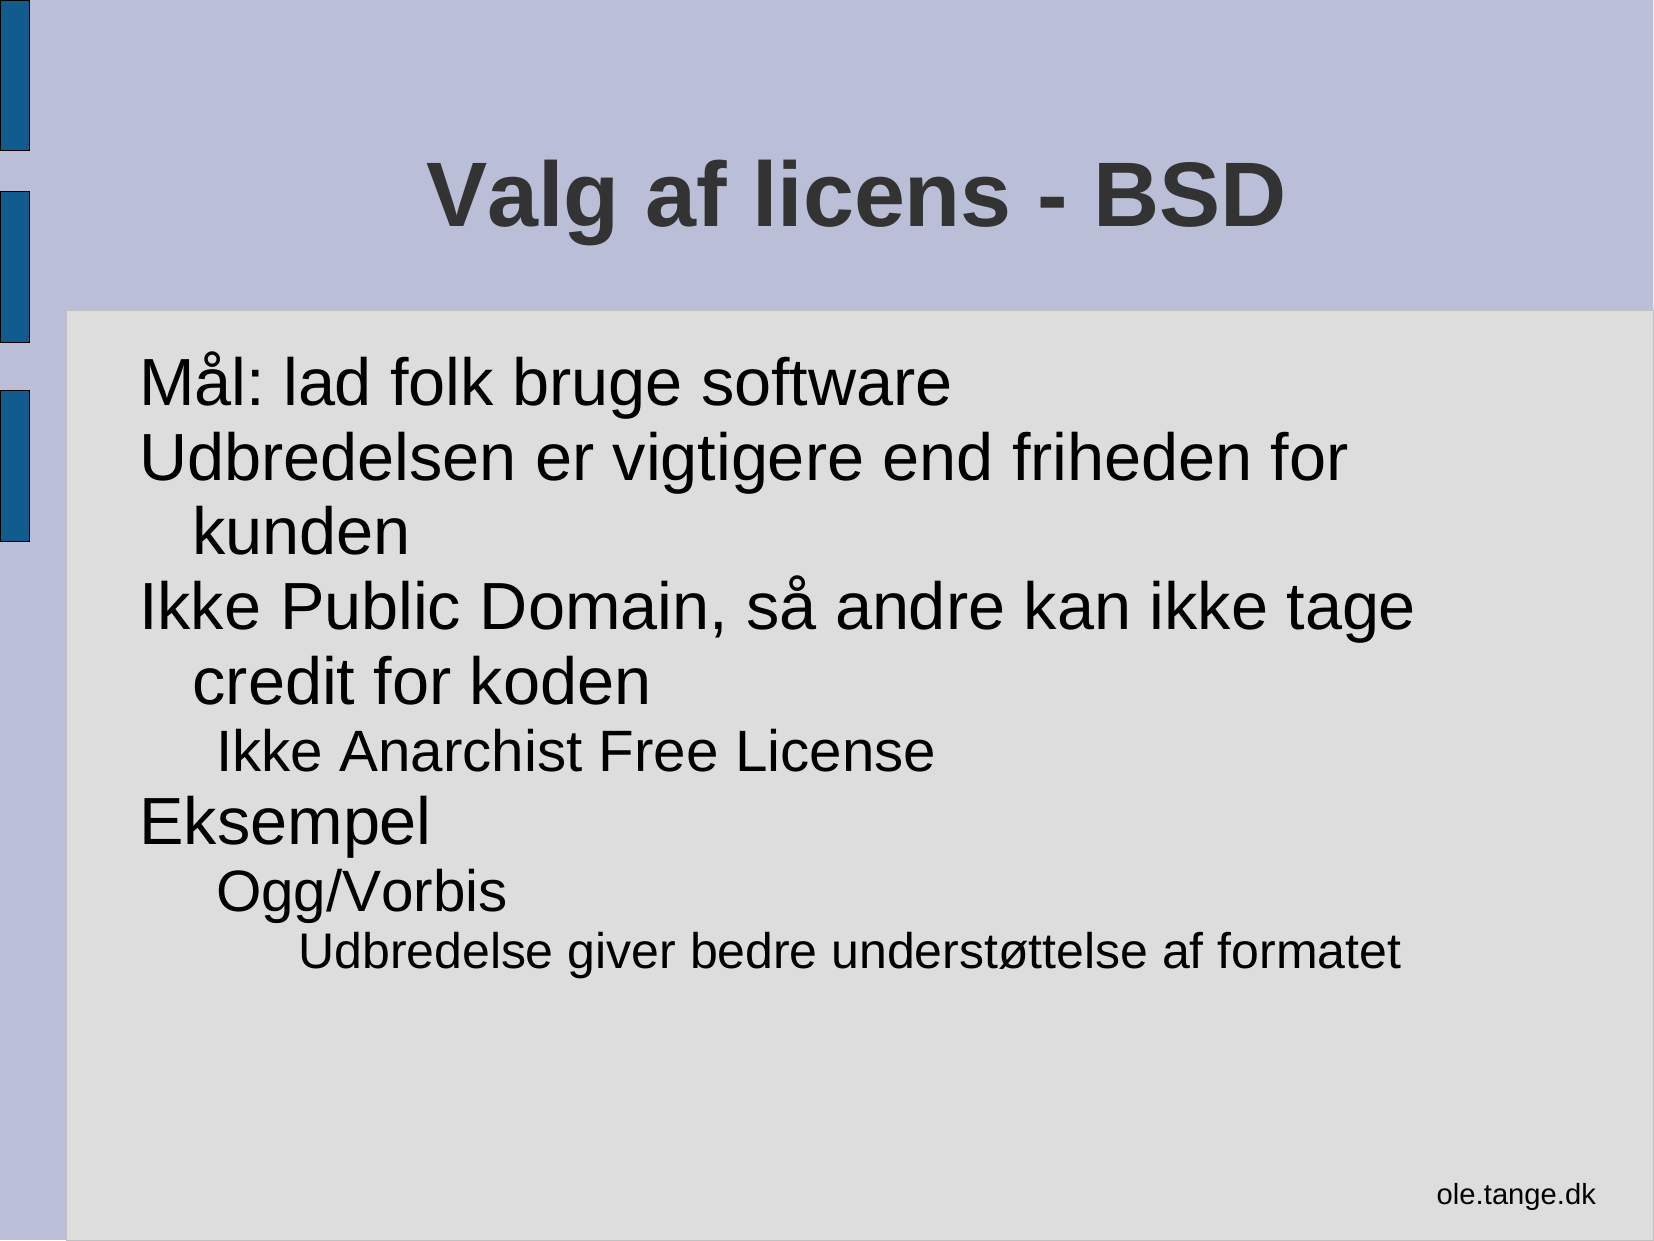

# Valg af licens - BSD
Mål: lad folk bruge software
Udbredelsen er vigtigere end friheden for kunden
Ikke Public Domain, så andre kan ikke tage credit for koden
Ikke Anarchist Free License
Eksempel
Ogg/Vorbis
Udbredelse giver bedre understøttelse af formatet